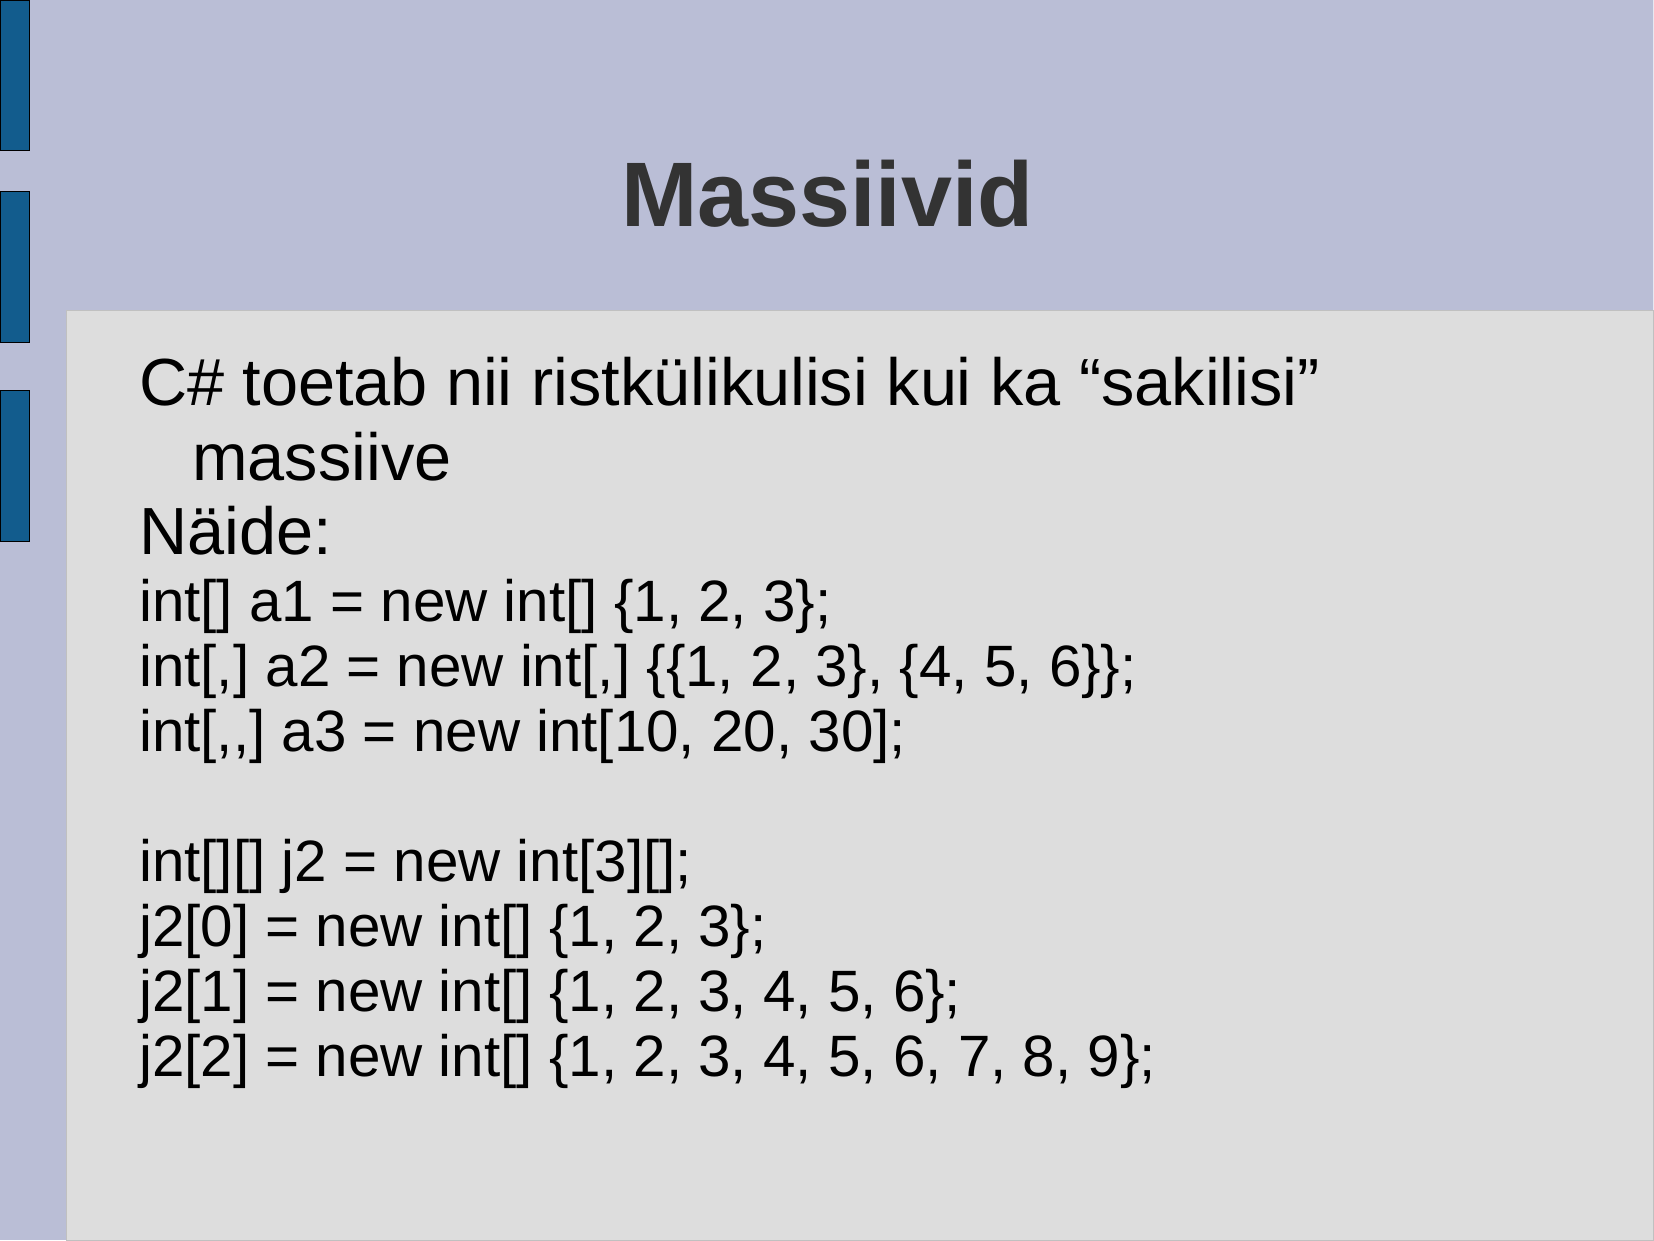

# Massiivid
C# toetab nii ristkülikulisi kui ka “sakilisi” massiive
Näide:
int[] a1 = new int[] {1, 2, 3};
int[,] a2 = new int[,] {{1, 2, 3}, {4, 5, 6}};
int[,,] a3 = new int[10, 20, 30];
int[][] j2 = new int[3][];
j2[0] = new int[] {1, 2, 3};
j2[1] = new int[] {1, 2, 3, 4, 5, 6};
j2[2] = new int[] {1, 2, 3, 4, 5, 6, 7, 8, 9};